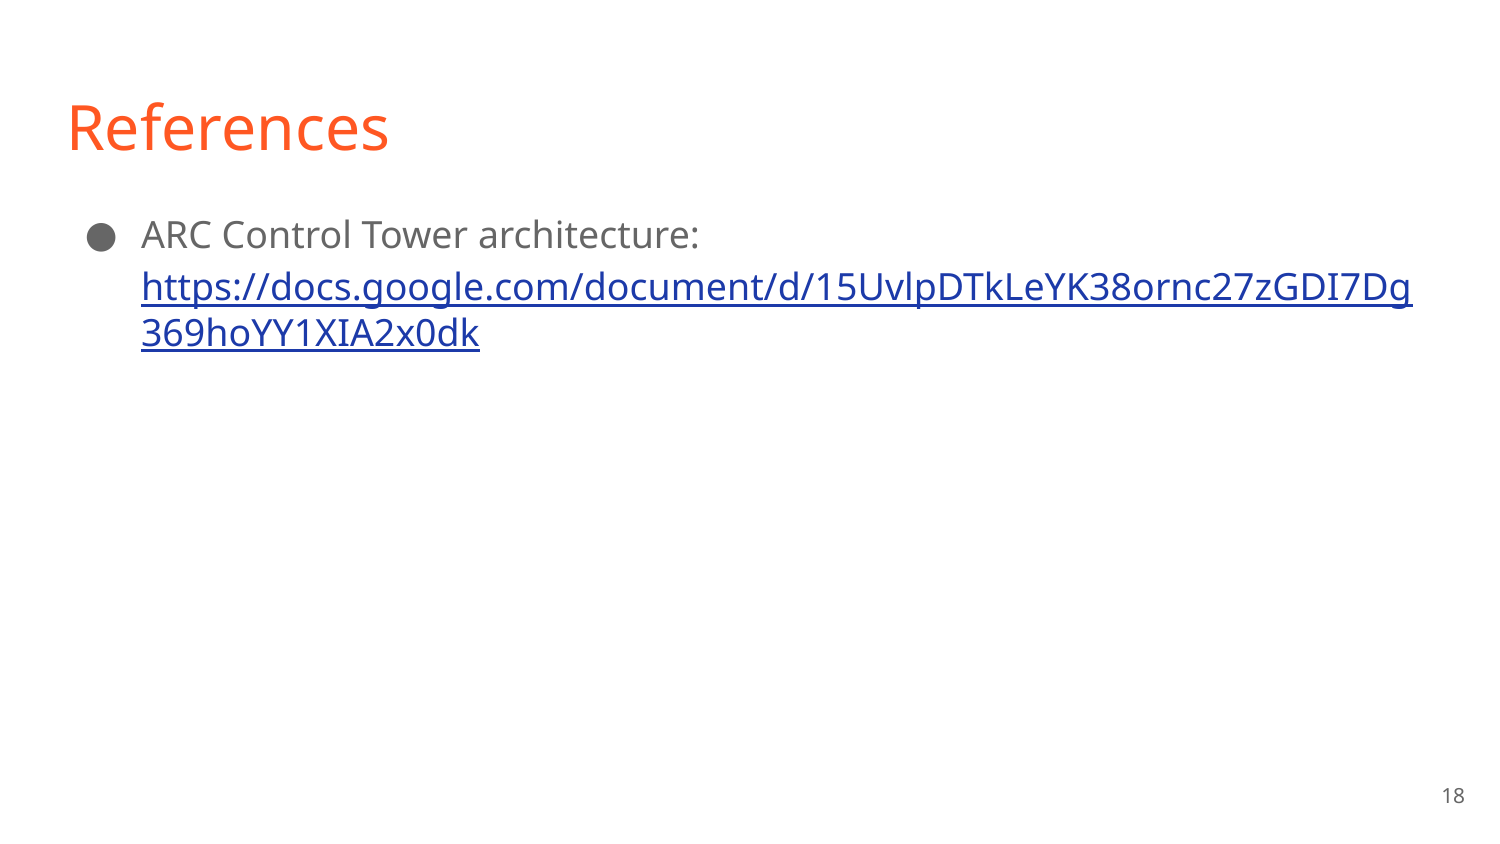

# References
ARC Control Tower architecture:
https://docs.google.com/document/d/15UvlpDTkLeYK38ornc27zGDI7Dg369hoYY1XIA2x0dk